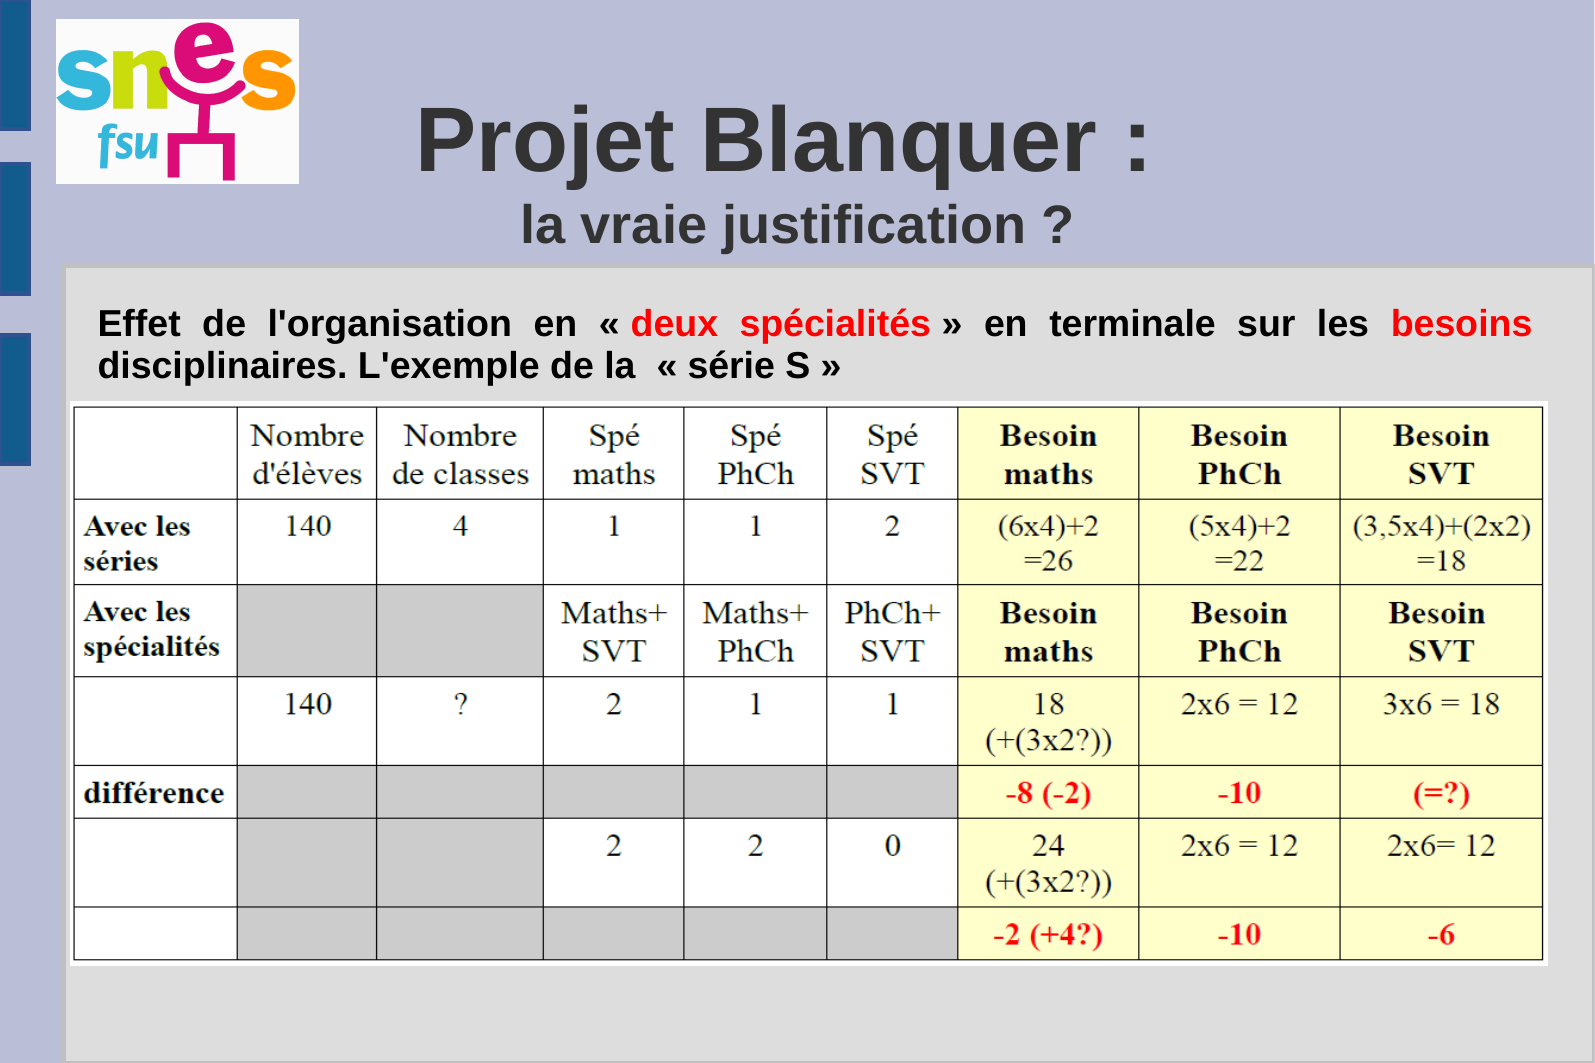

# Projet Blanquer : la vraie justification ?
Effet de l'organisation en « deux spécialités » en terminale sur les besoins disciplinaires. L'exemple de la « série S »